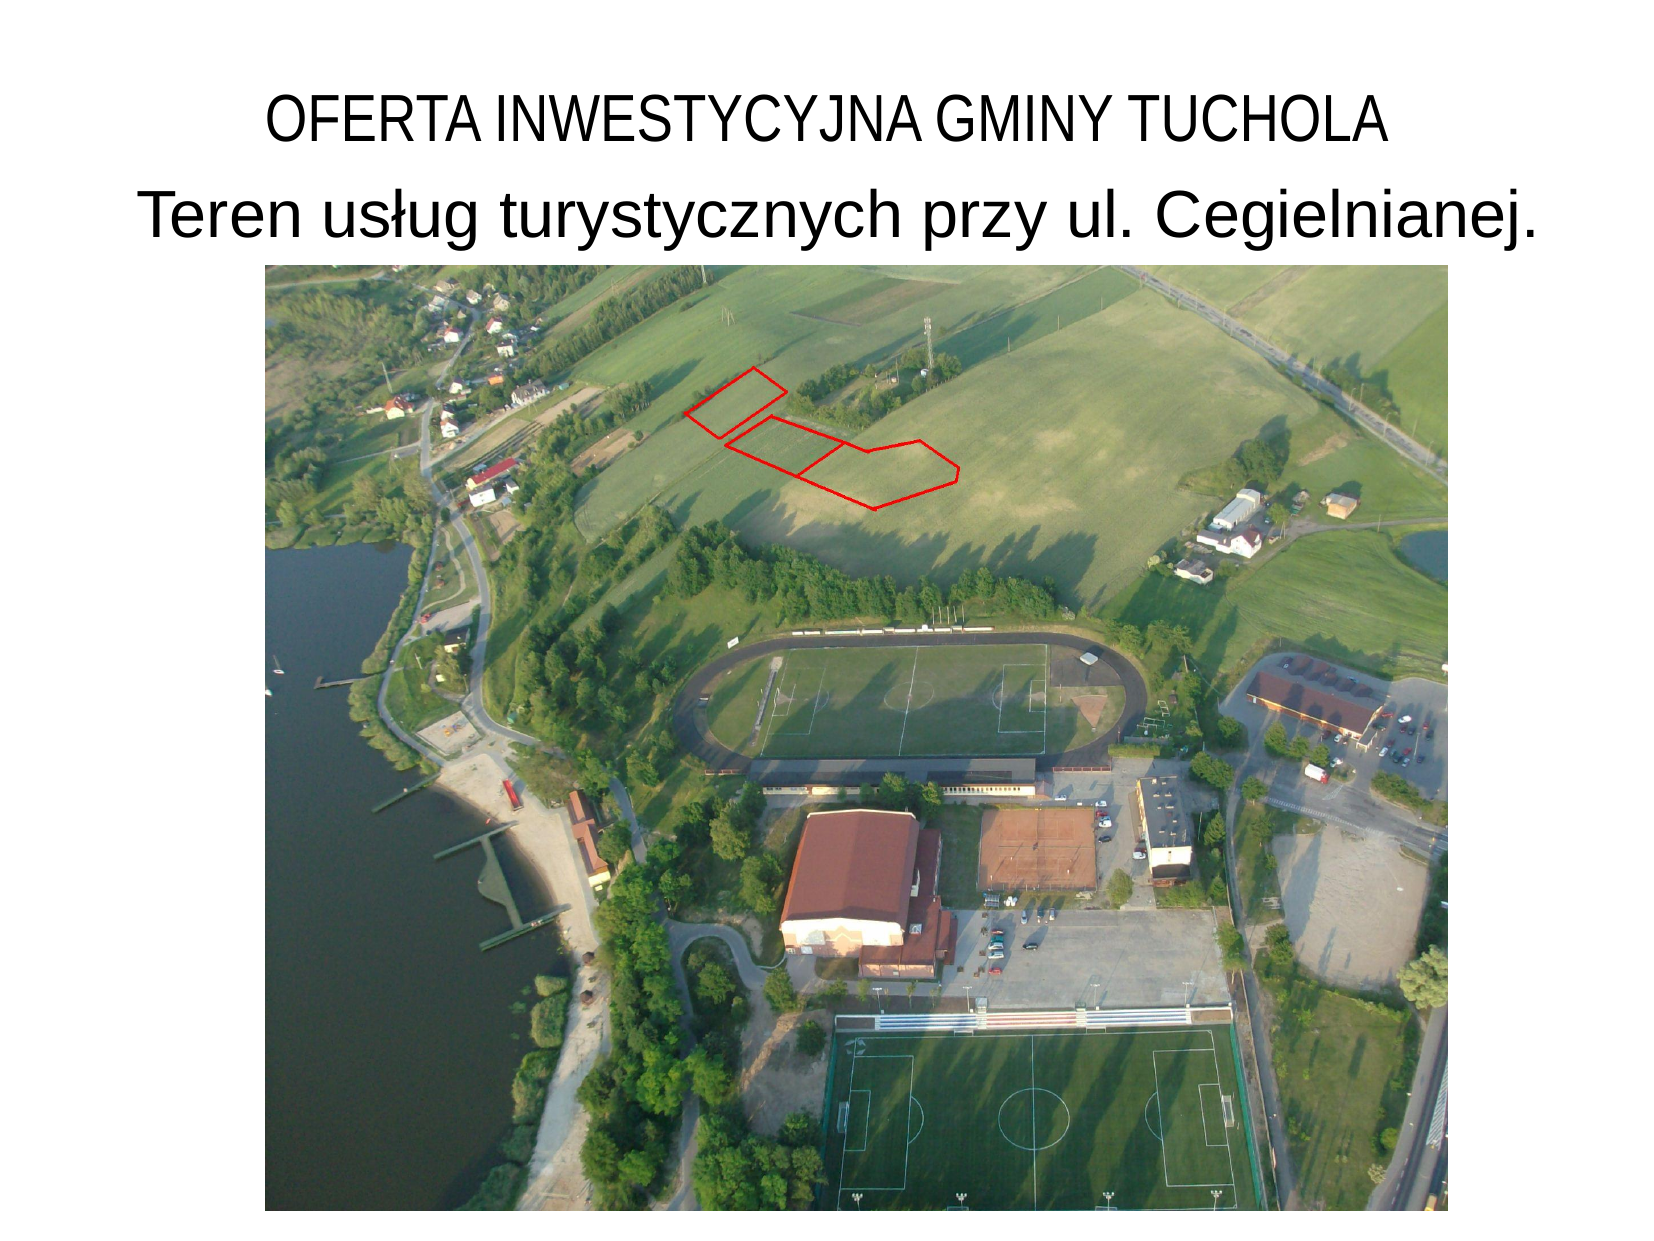

# OFERTA INWESTYCYJNA GMINY TUCHOLA
Teren usług turystycznych przy ul. Cegielnianej.